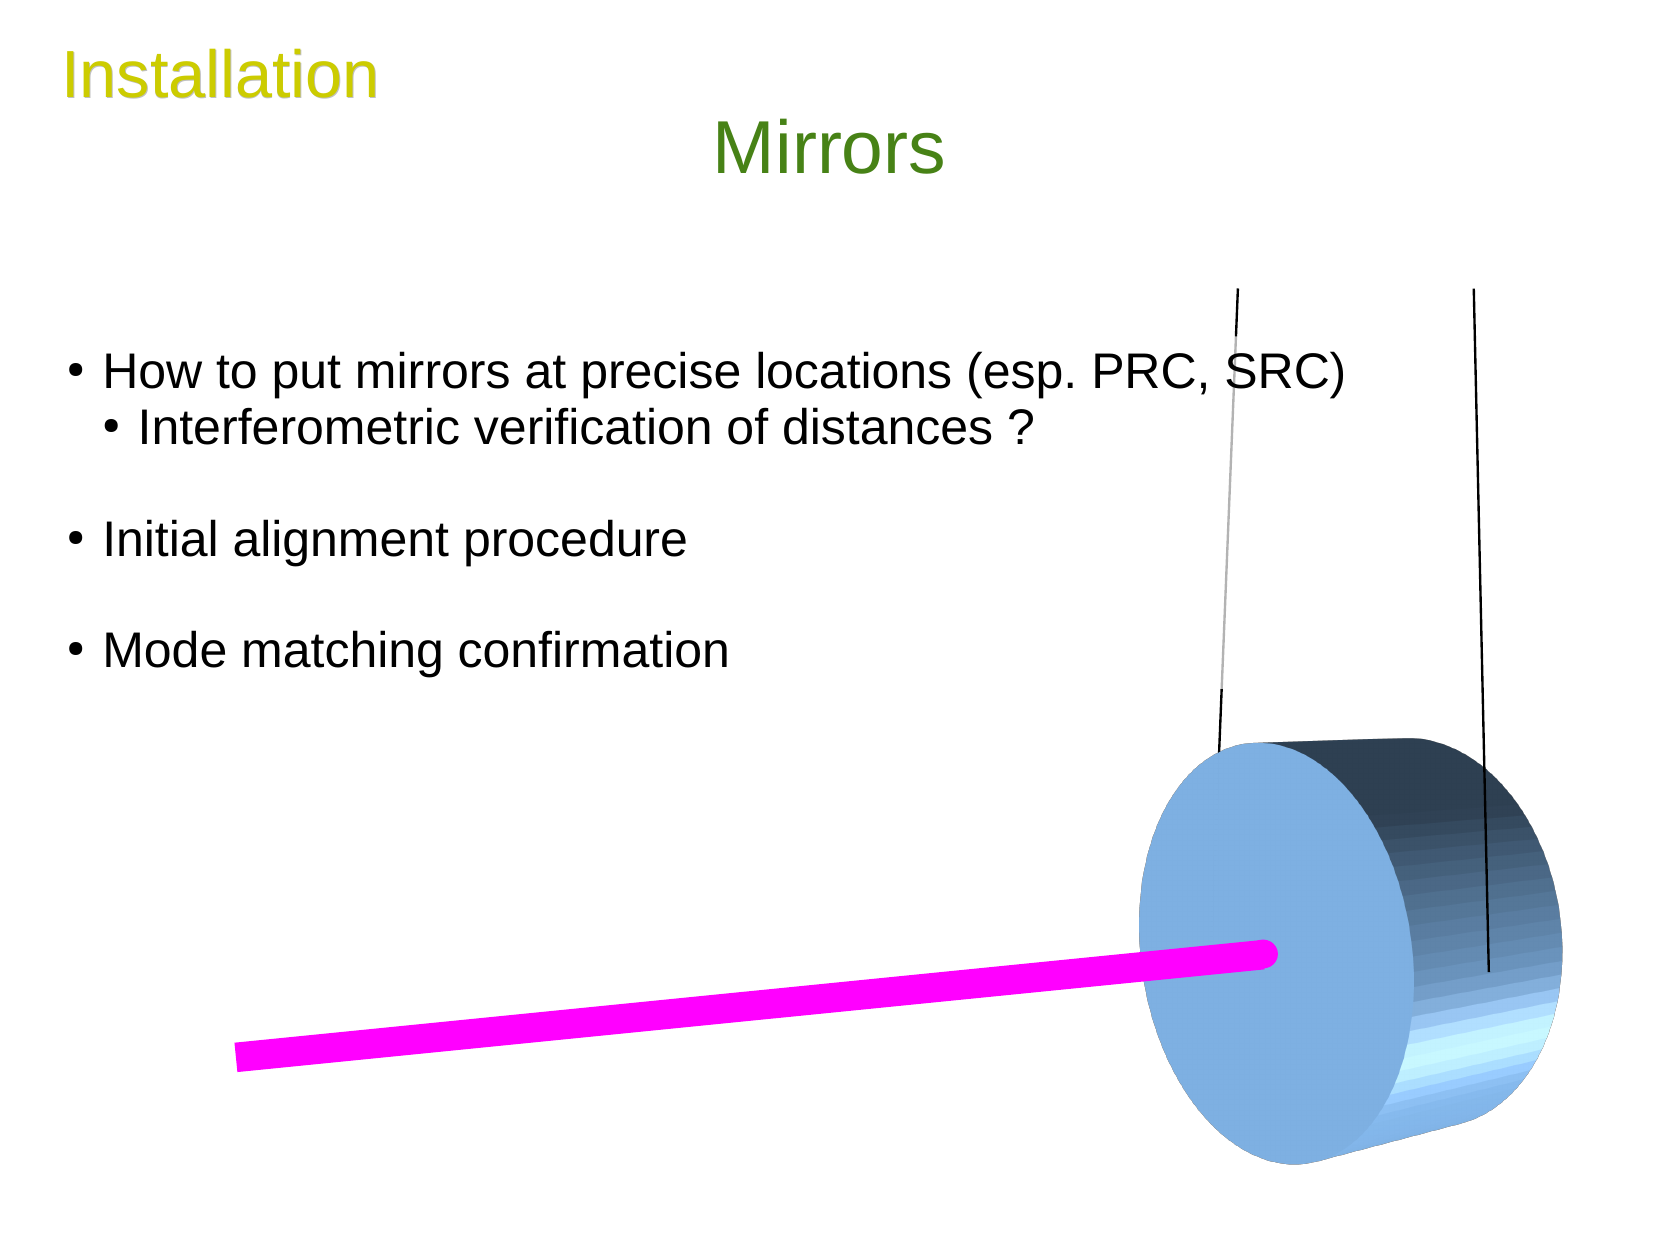

Installation
Mirrors
How to put mirrors at precise locations (esp. PRC, SRC)
Interferometric verification of distances ?
Initial alignment procedure
Mode matching confirmation